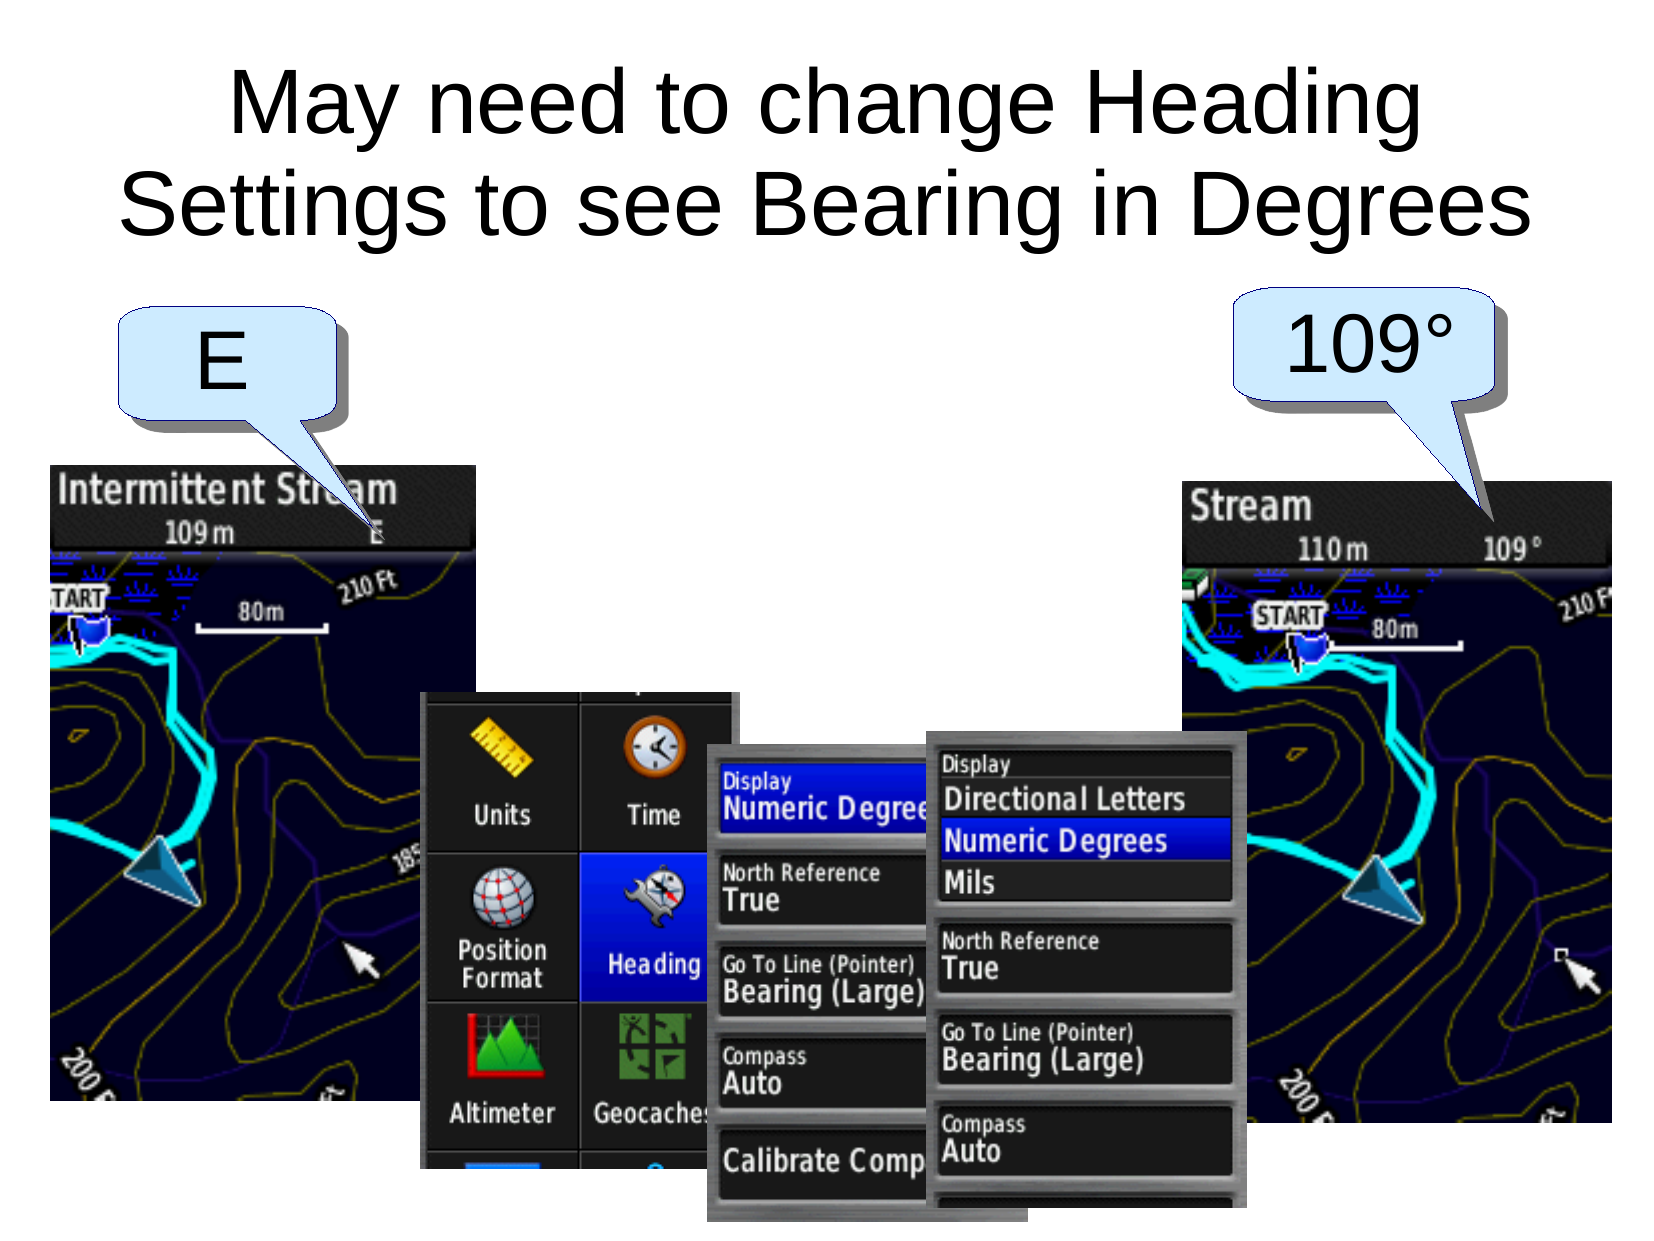

# May need to change Heading Settings to see Bearing in Degrees
109°
E